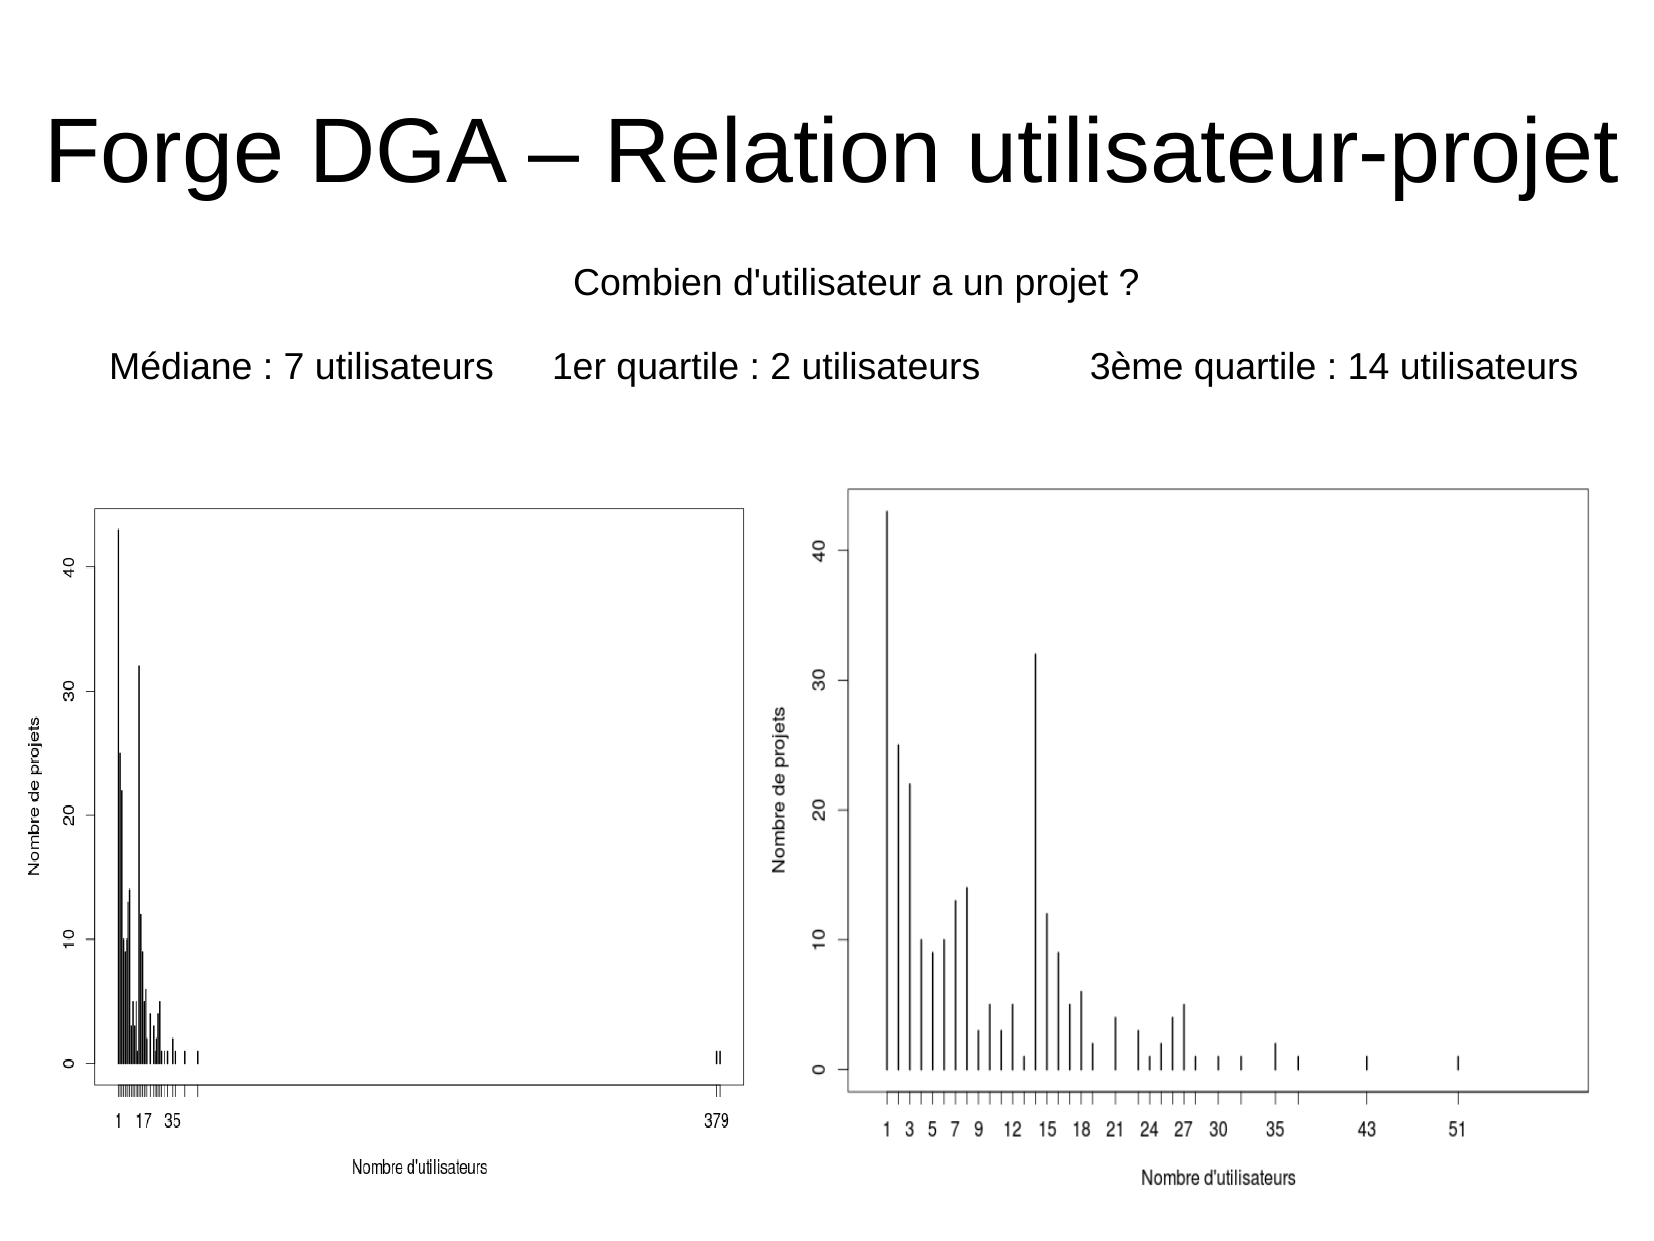

# Forge DGA – Relation utilisateur-projet
Combien d'utilisateur a un projet ?
Médiane : 7 utilisateurs	1er quartile : 2 utilisateurs		 3ème quartile : 14 utilisateurs